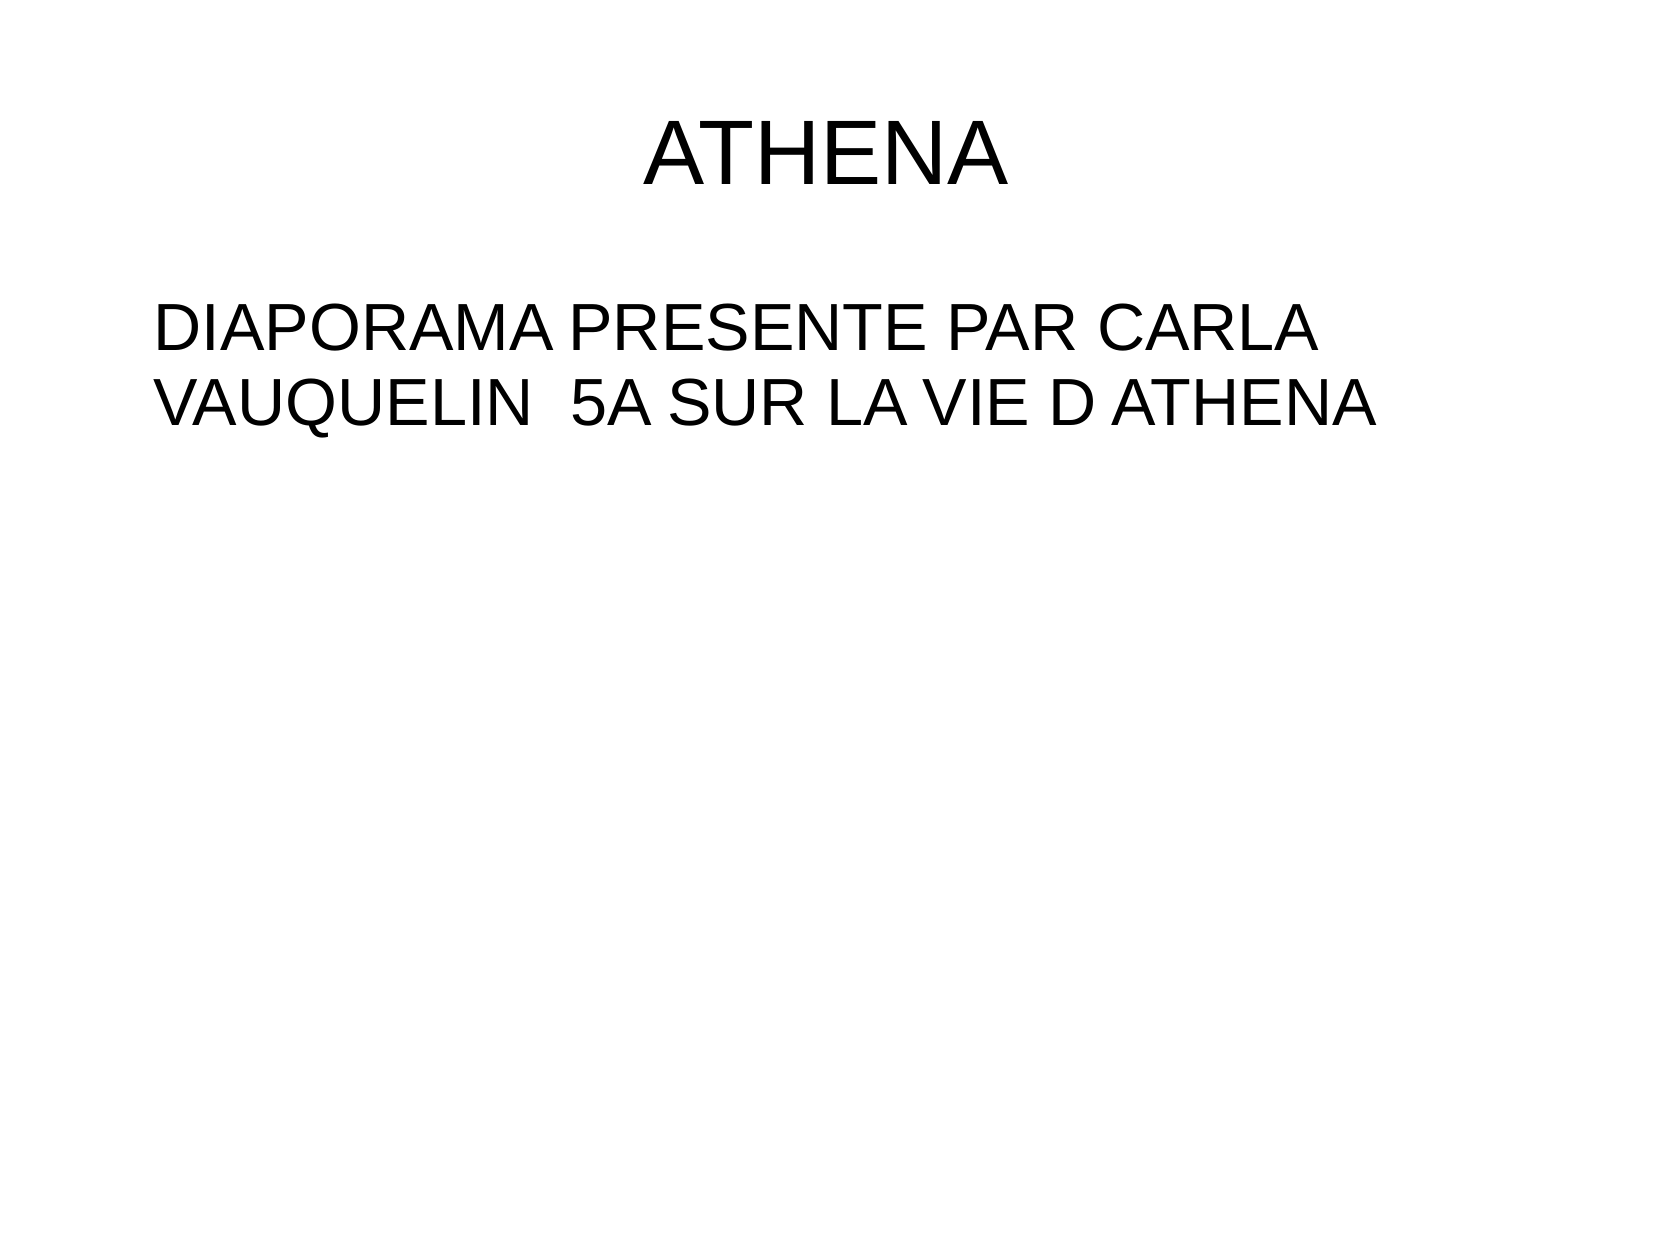

# ATHENA
DIAPORAMA PRESENTE PAR CARLA VAUQUELIN 5A SUR LA VIE D ATHENA